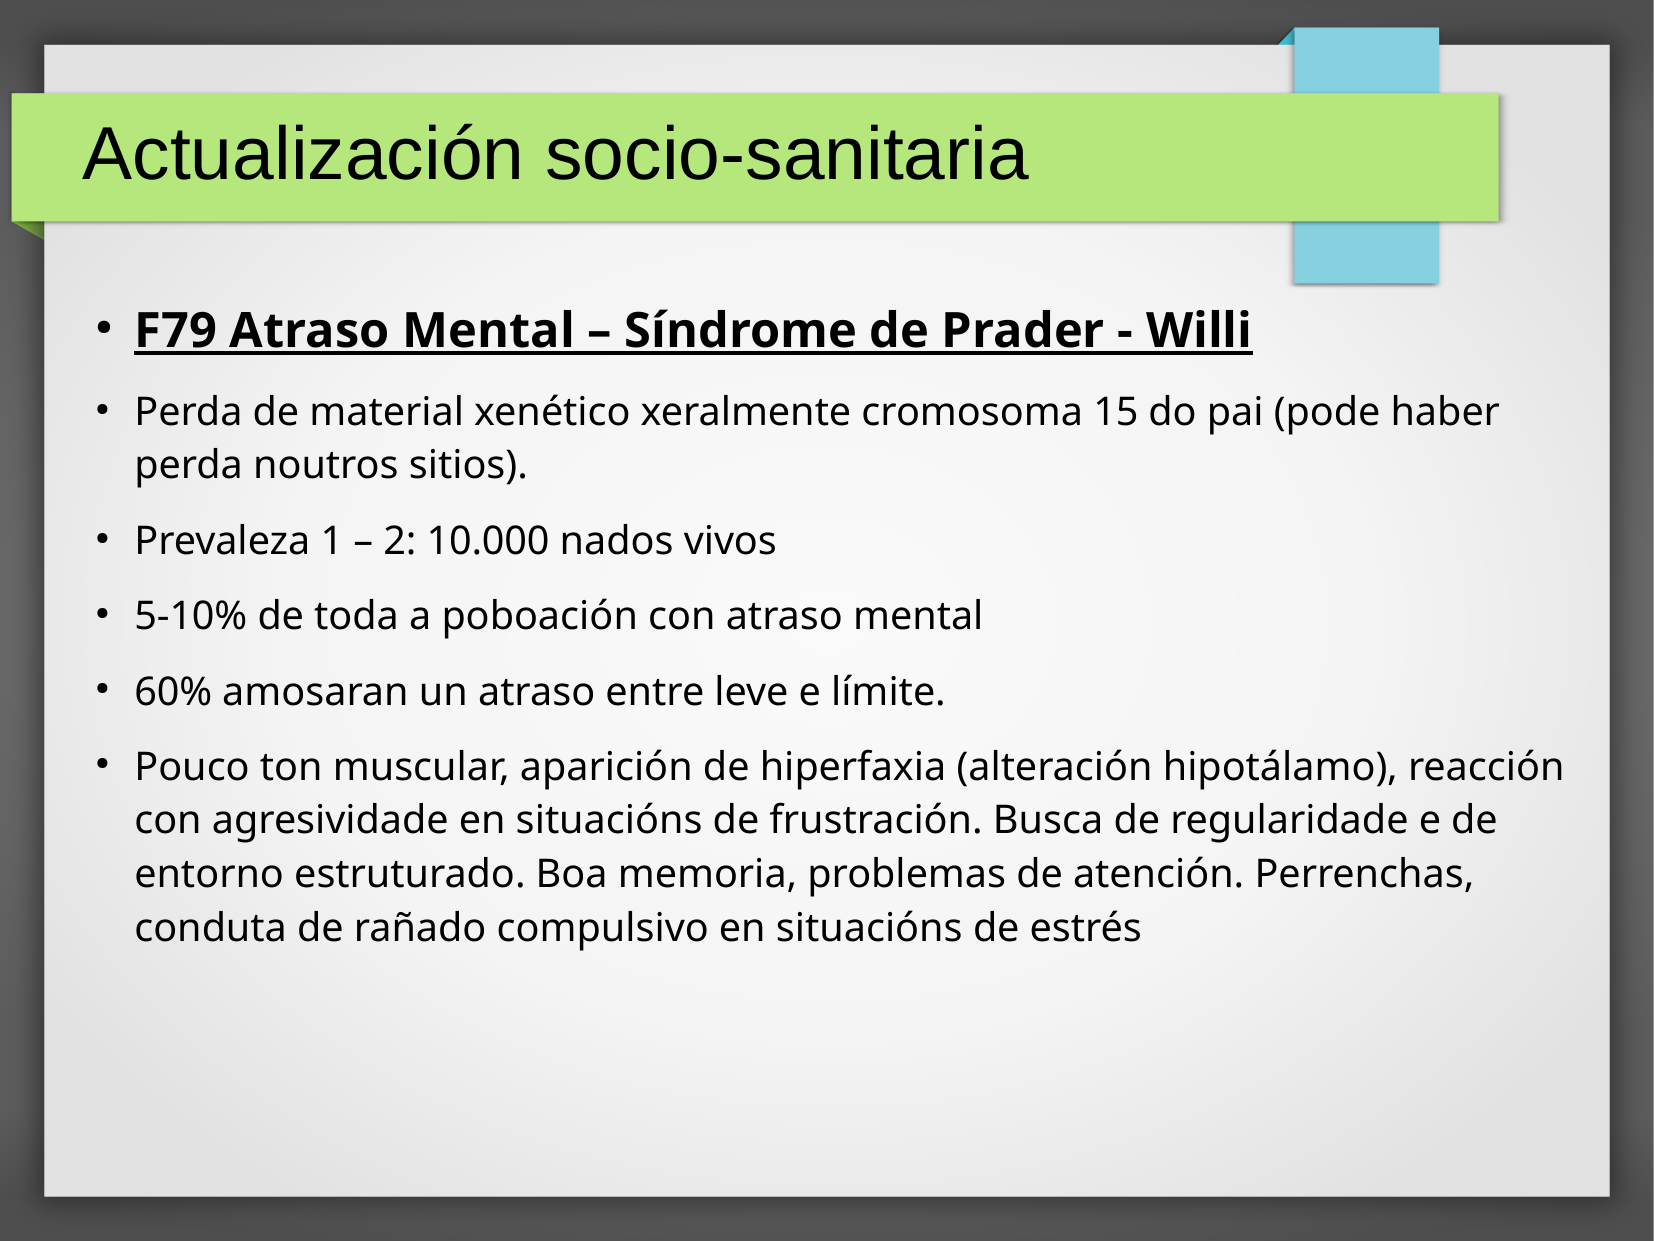

# Actualización socio-sanitaria
F79 Atraso Mental – Síndrome de Prader - Willi
Perda de material xenético xeralmente cromosoma 15 do pai (pode haber perda noutros sitios).
Prevaleza 1 – 2: 10.000 nados vivos
5-10% de toda a poboación con atraso mental
60% amosaran un atraso entre leve e límite.
Pouco ton muscular, aparición de hiperfaxia (alteración hipotálamo), reacción con agresividade en situacións de frustración. Busca de regularidade e de entorno estruturado. Boa memoria, problemas de atención. Perrenchas, conduta de rañado compulsivo en situacións de estrés